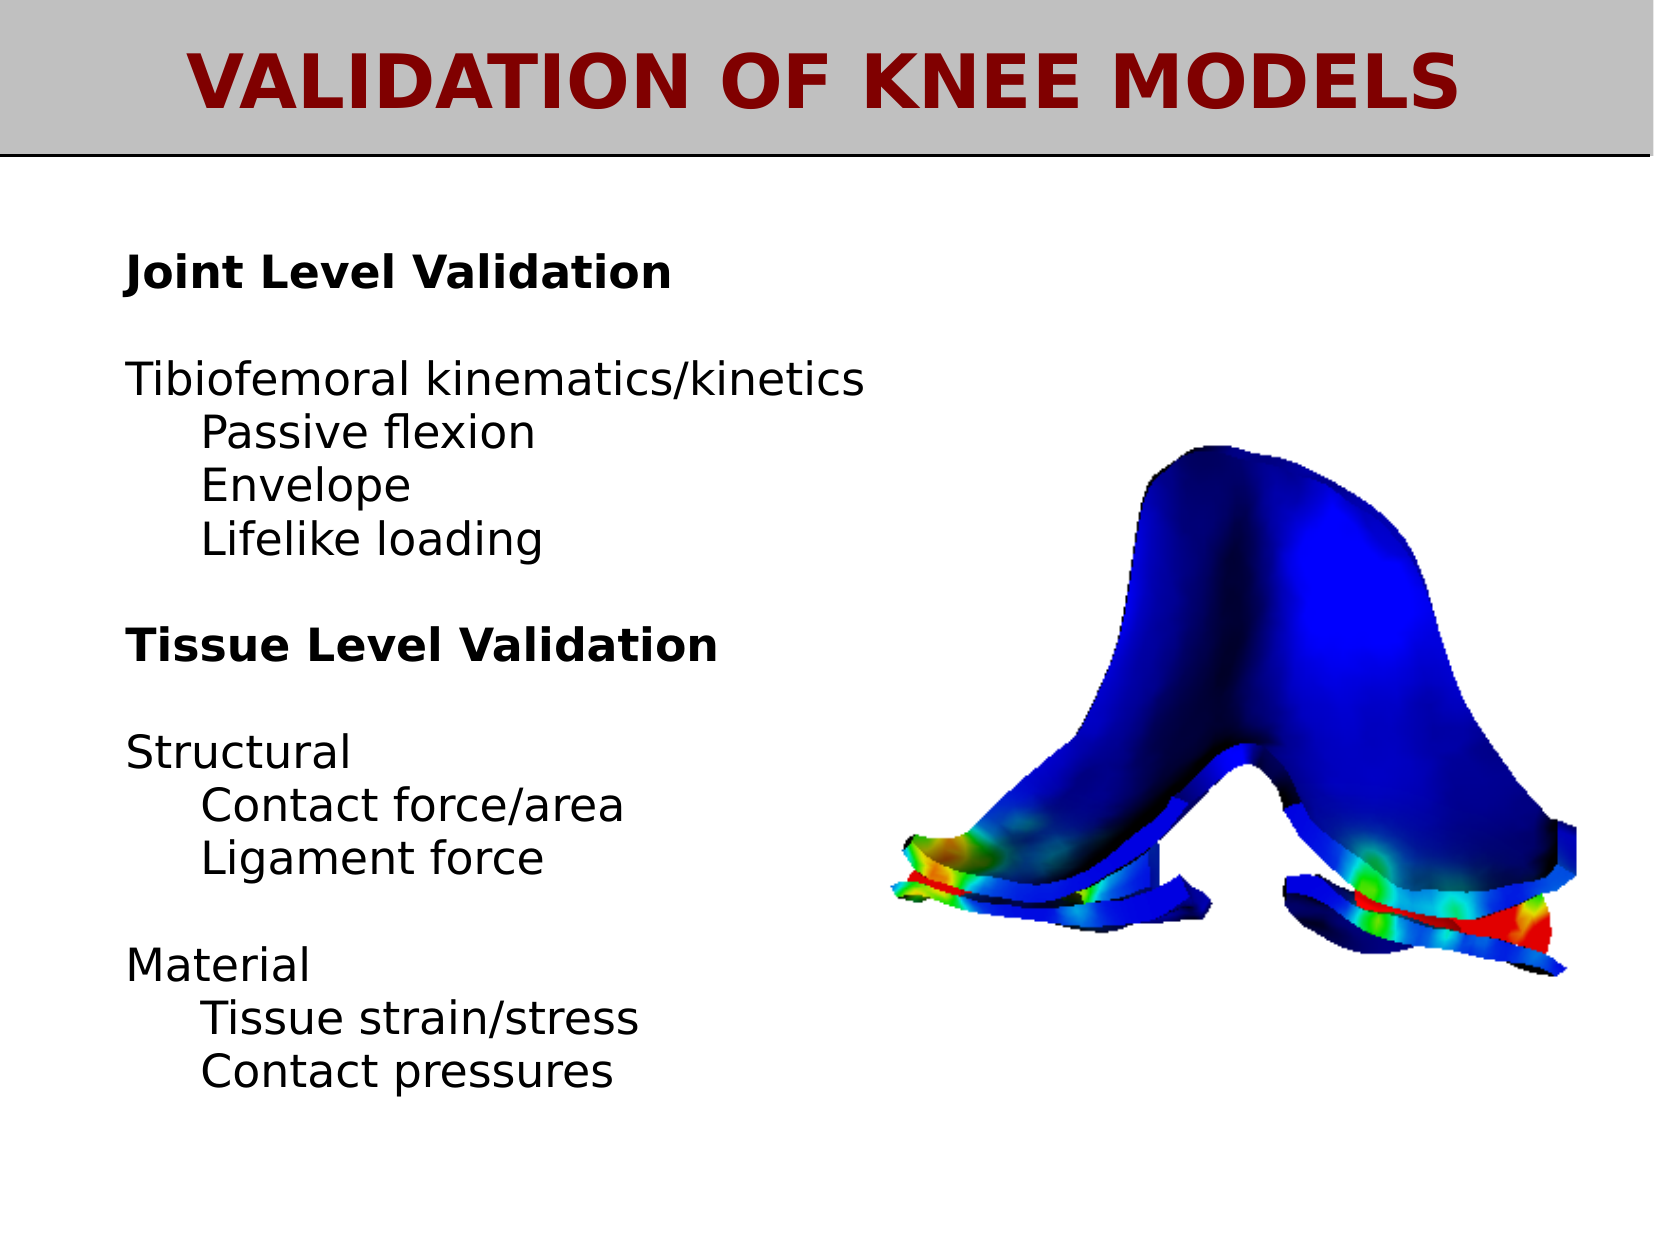

VALIDATION OF KNEE MODELS
Joint Level Validation
Tibiofemoral kinematics/kinetics
	Passive flexion
	Envelope
	Lifelike loading
Tissue Level Validation
Structural
	Contact force/area
	Ligament force
Material
	Tissue strain/stress
	Contact pressures